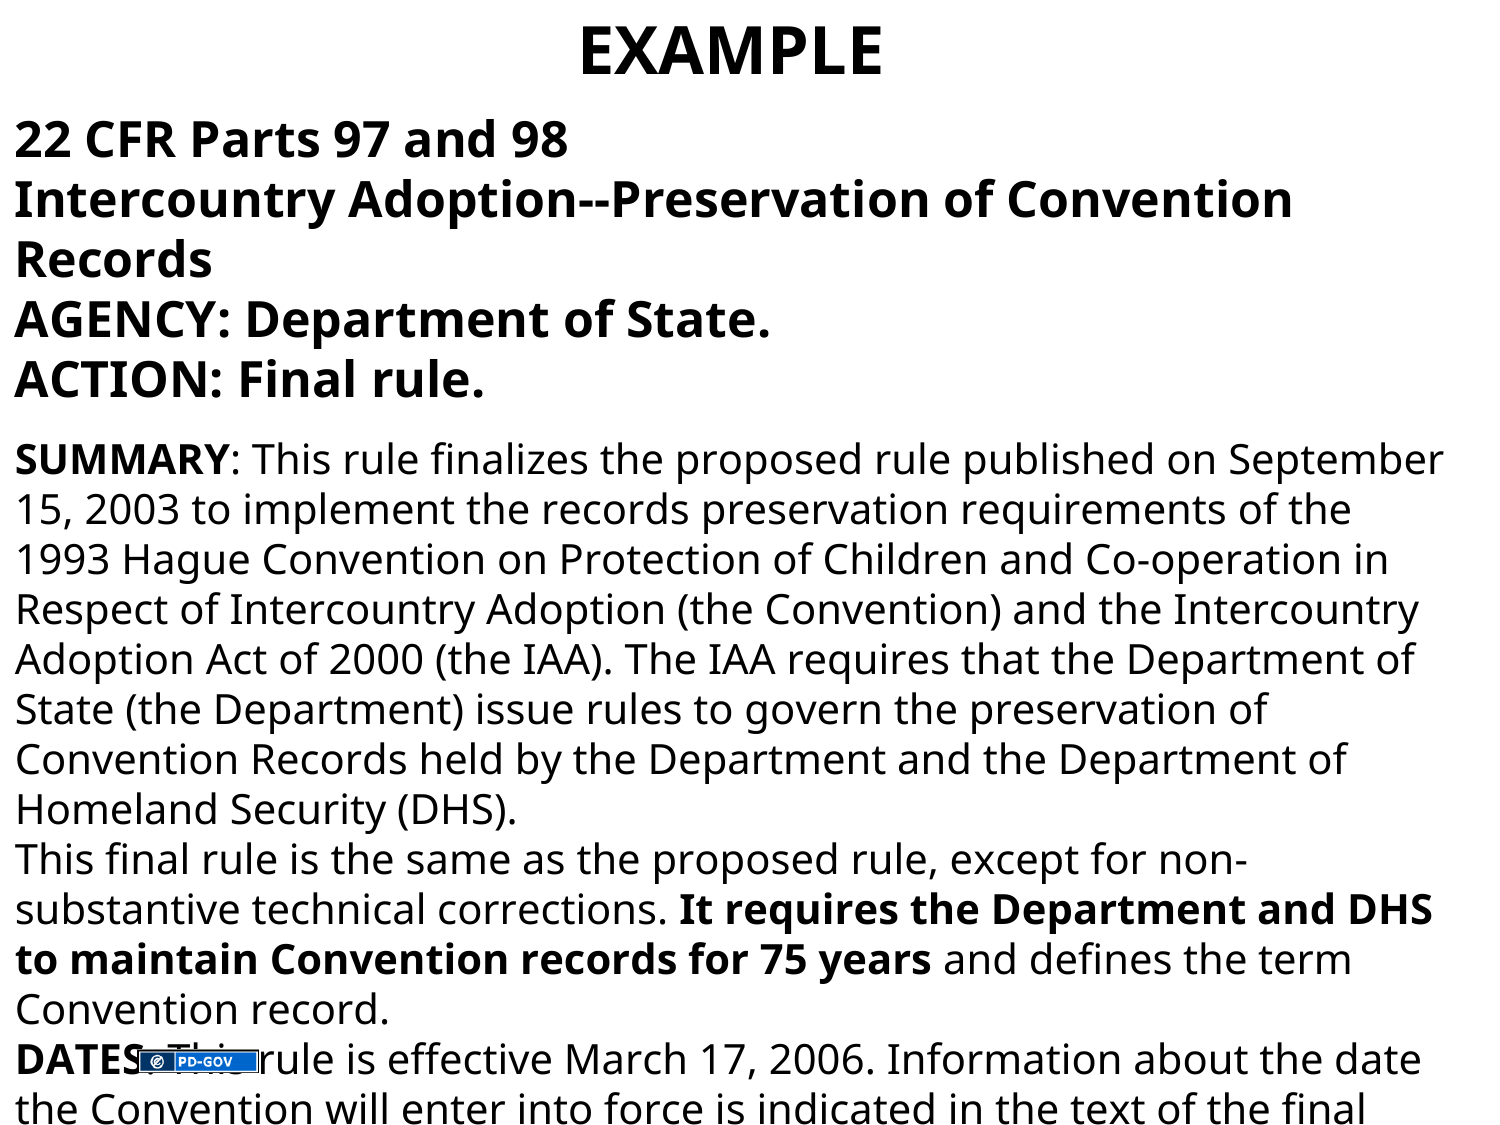

EXAMPLE
22 CFR Parts 97 and 98
Intercountry Adoption--Preservation of Convention Records
AGENCY: Department of State.
ACTION: Final rule.
SUMMARY: This rule finalizes the proposed rule published on September 15, 2003 to implement the records preservation requirements of the 1993 Hague Convention on Protection of Children and Co-operation in Respect of Intercountry Adoption (the Convention) and the Intercountry Adoption Act of 2000 (the IAA). The IAA requires that the Department of State (the Department) issue rules to govern the preservation of Convention Records held by the Department and the Department of Homeland Security (DHS).
This final rule is the same as the proposed rule, except for non-substantive technical corrections. It requires the Department and DHS to maintain Convention records for 75 years and defines the term Convention record.
DATES: This rule is effective March 17, 2006. Information about the date the Convention will enter into force is indicated in the text of the final rule.